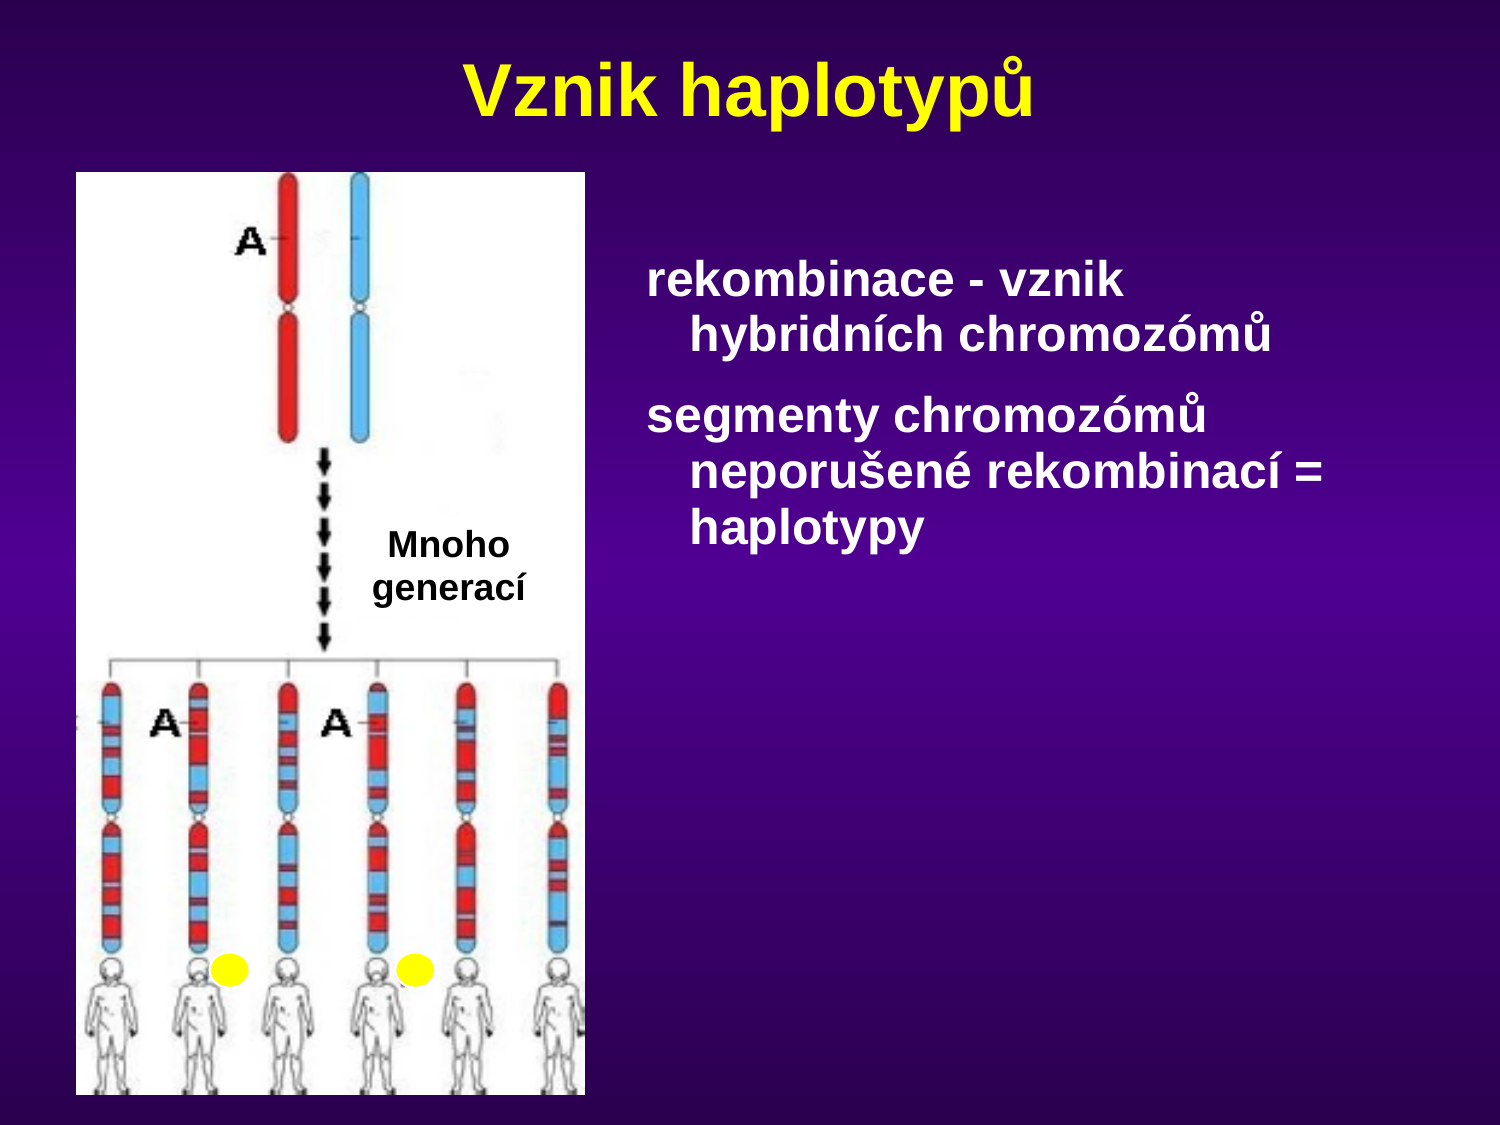

# Vznik haplotypů
Mnoho generací
rekombinace - vznik hybridních chromozómů
segmenty chromozómů neporušené rekombinací = haplotypy